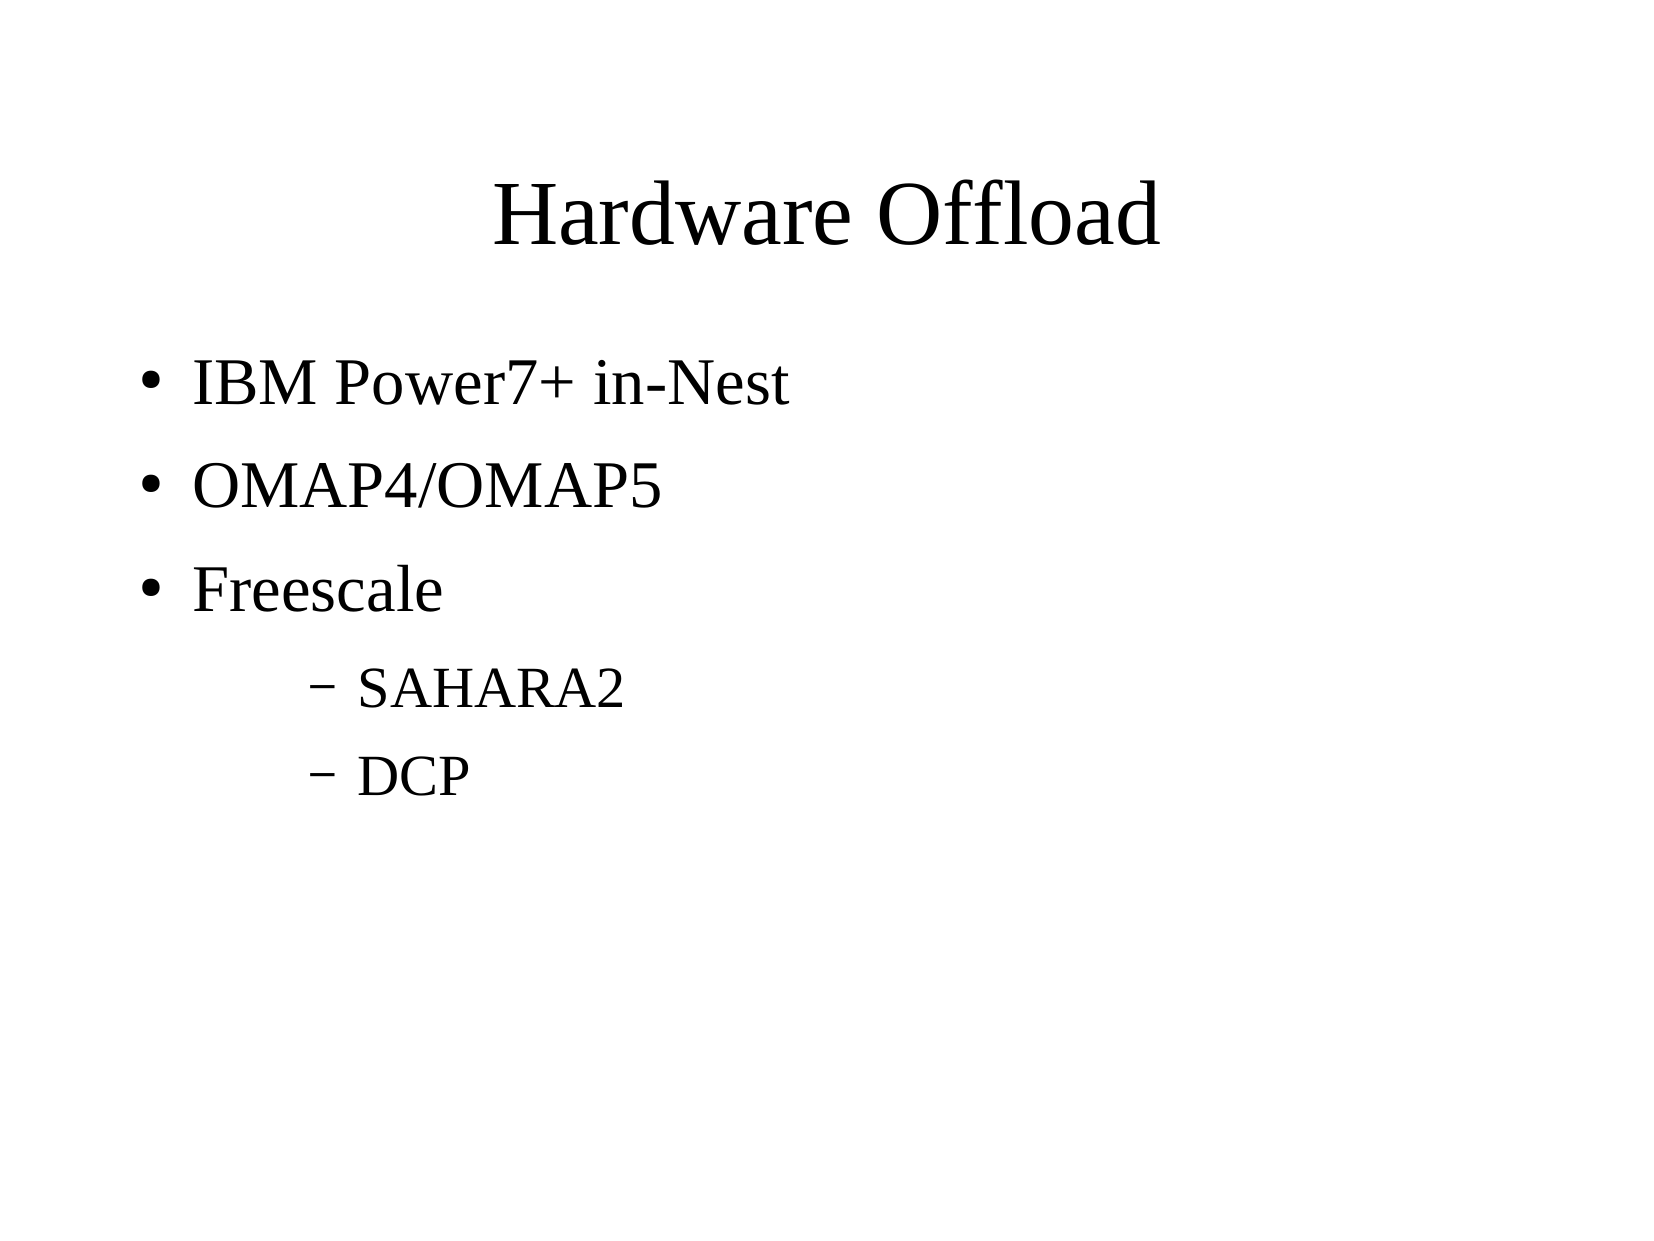

# Hardware Offload
IBM Power7+ in-Nest
OMAP4/OMAP5
Freescale
SAHARA2
DCP